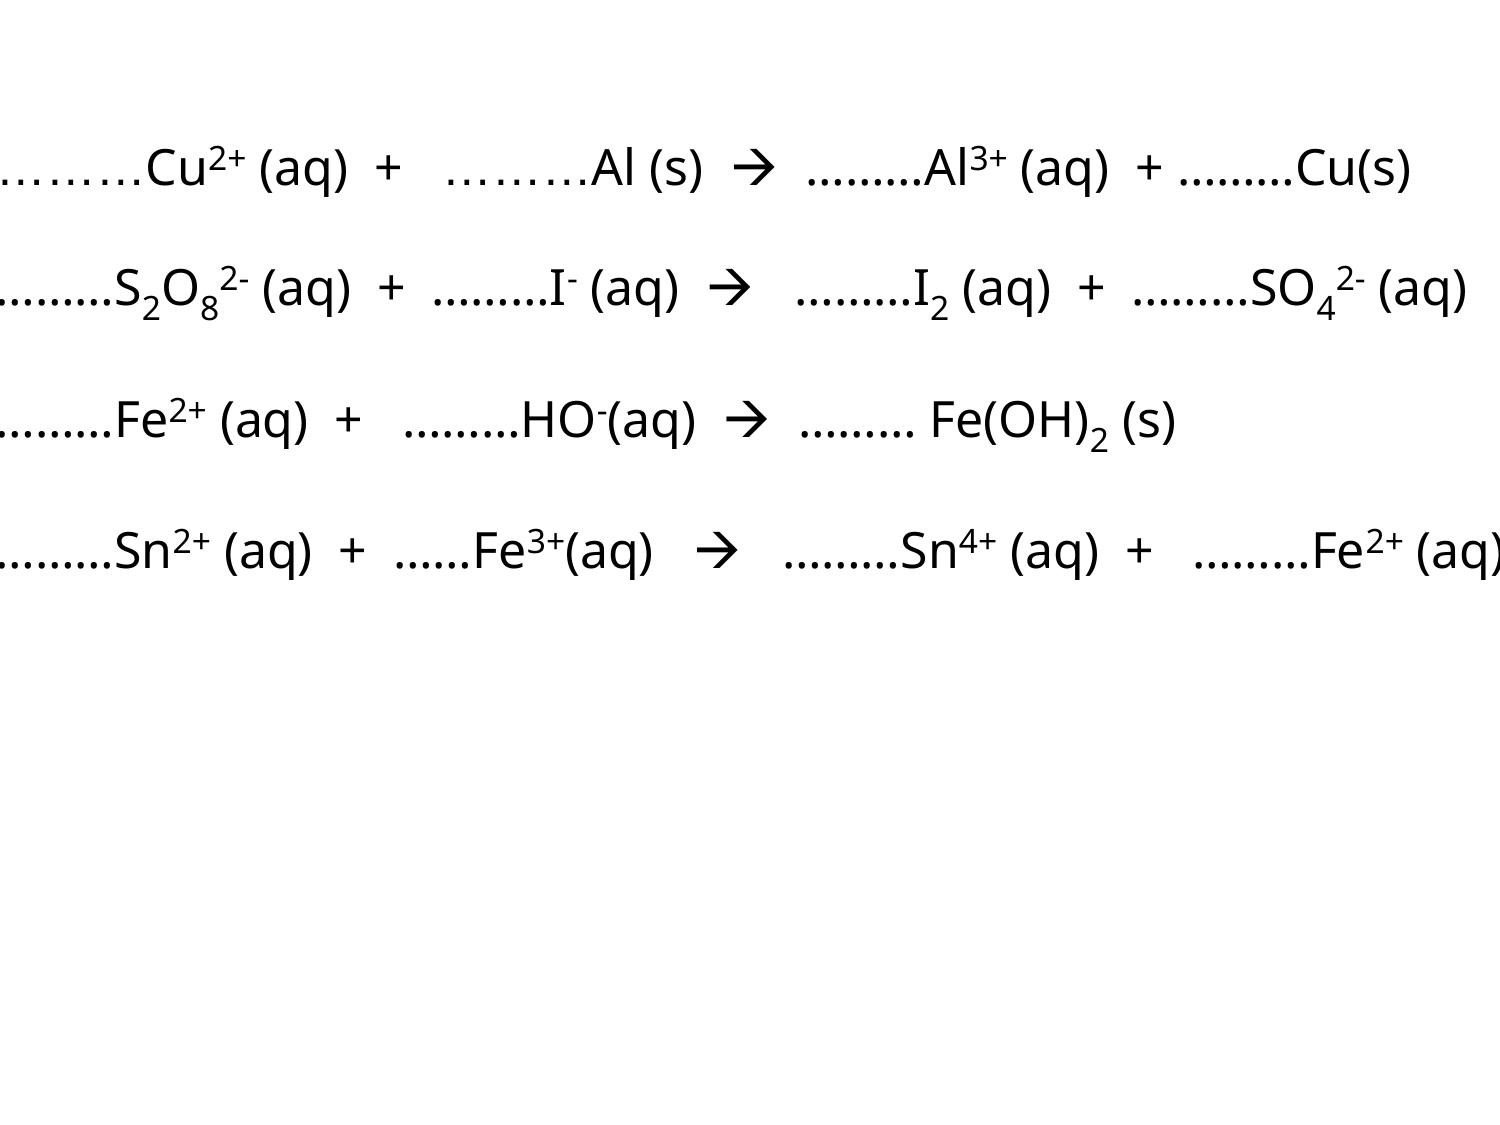

………Cu2+ (aq) + ………Al (s)  ………Al3+ (aq) + ………Cu(s)
………S2O82- (aq) + ………I- (aq)  ………I2 (aq) + ………SO42- (aq)
………Fe2+ (aq) + ………HO-(aq)  ……… Fe(OH)2 (s)
………Sn2+ (aq) + ……Fe3+(aq)  ………Sn4+ (aq) + ………Fe2+ (aq)